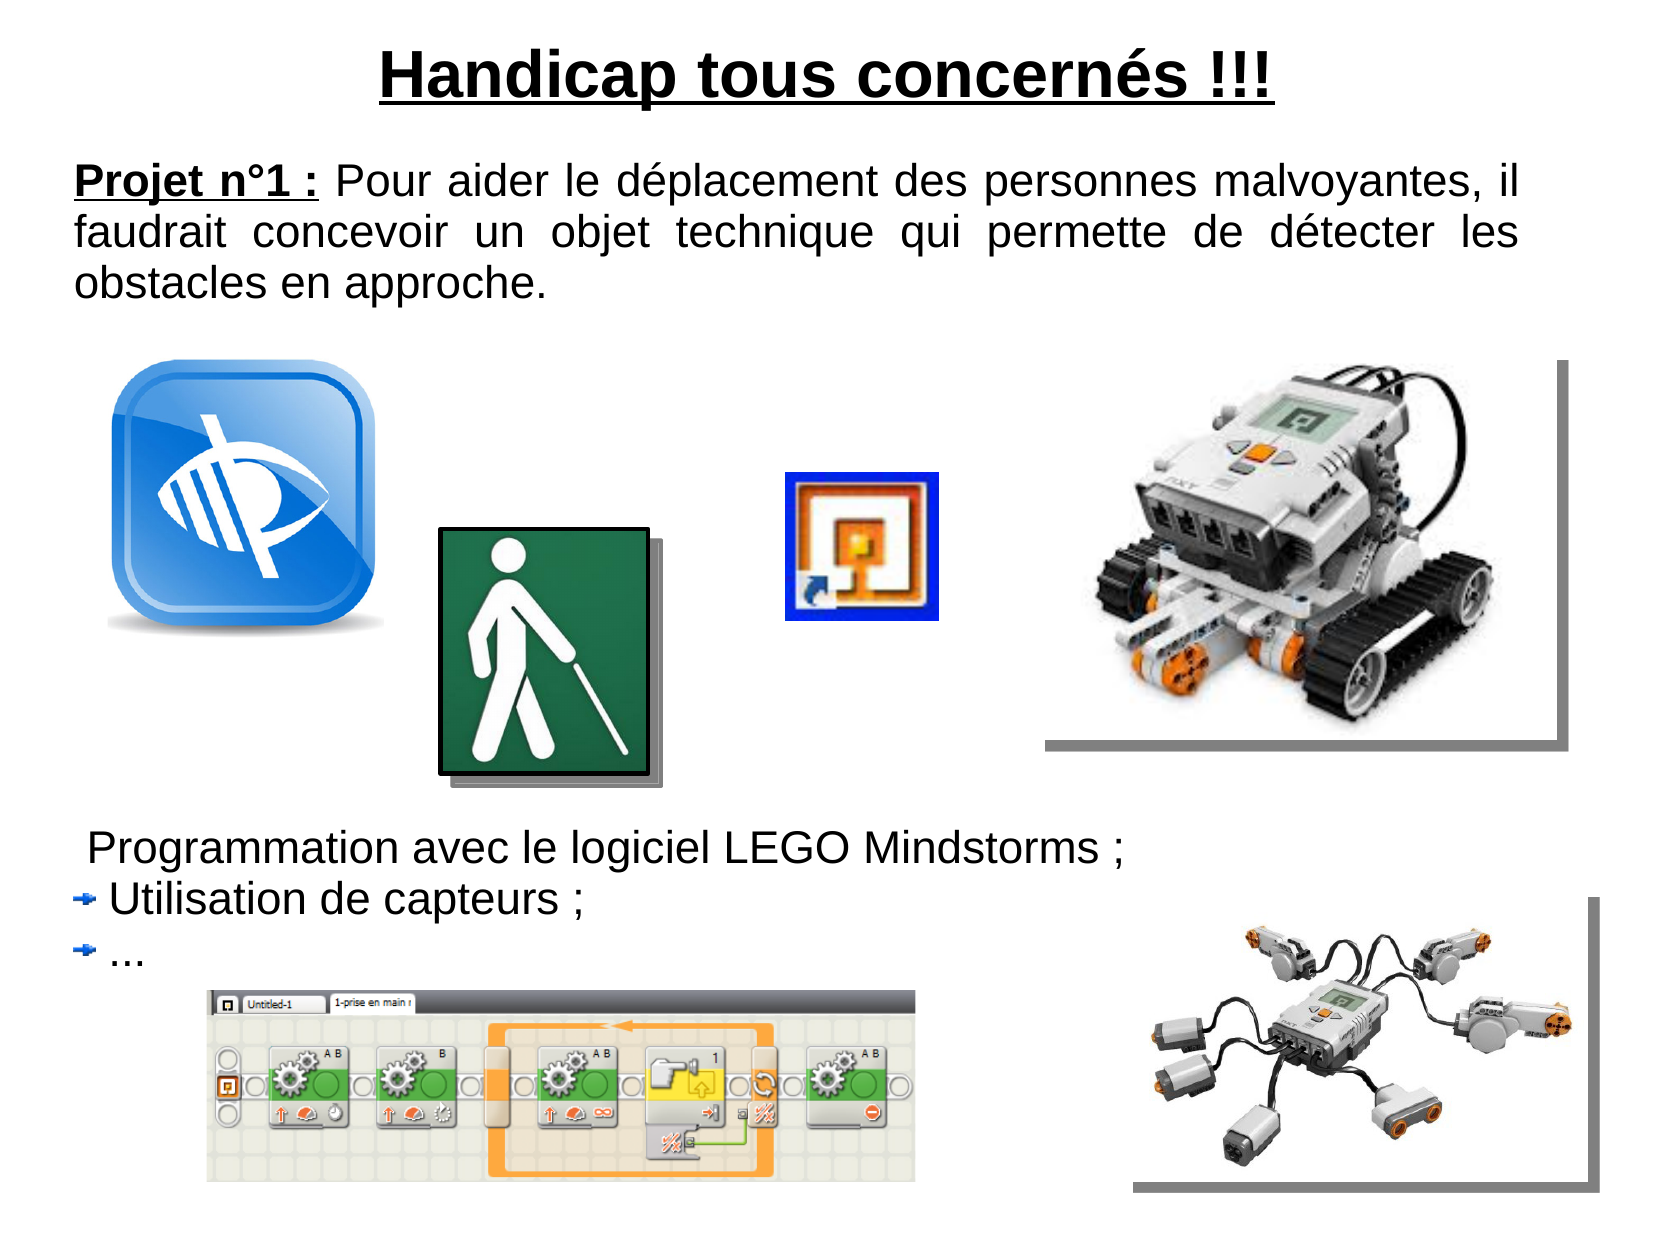

Handicap tous concernés !!!
Projet n°1 : Pour aider le déplacement des personnes malvoyantes, il faudrait concevoir un objet technique qui permette de détecter les obstacles en approche.
 Programmation avec le logiciel LEGO Mindstorms ;
 Utilisation de capteurs ;
 ...